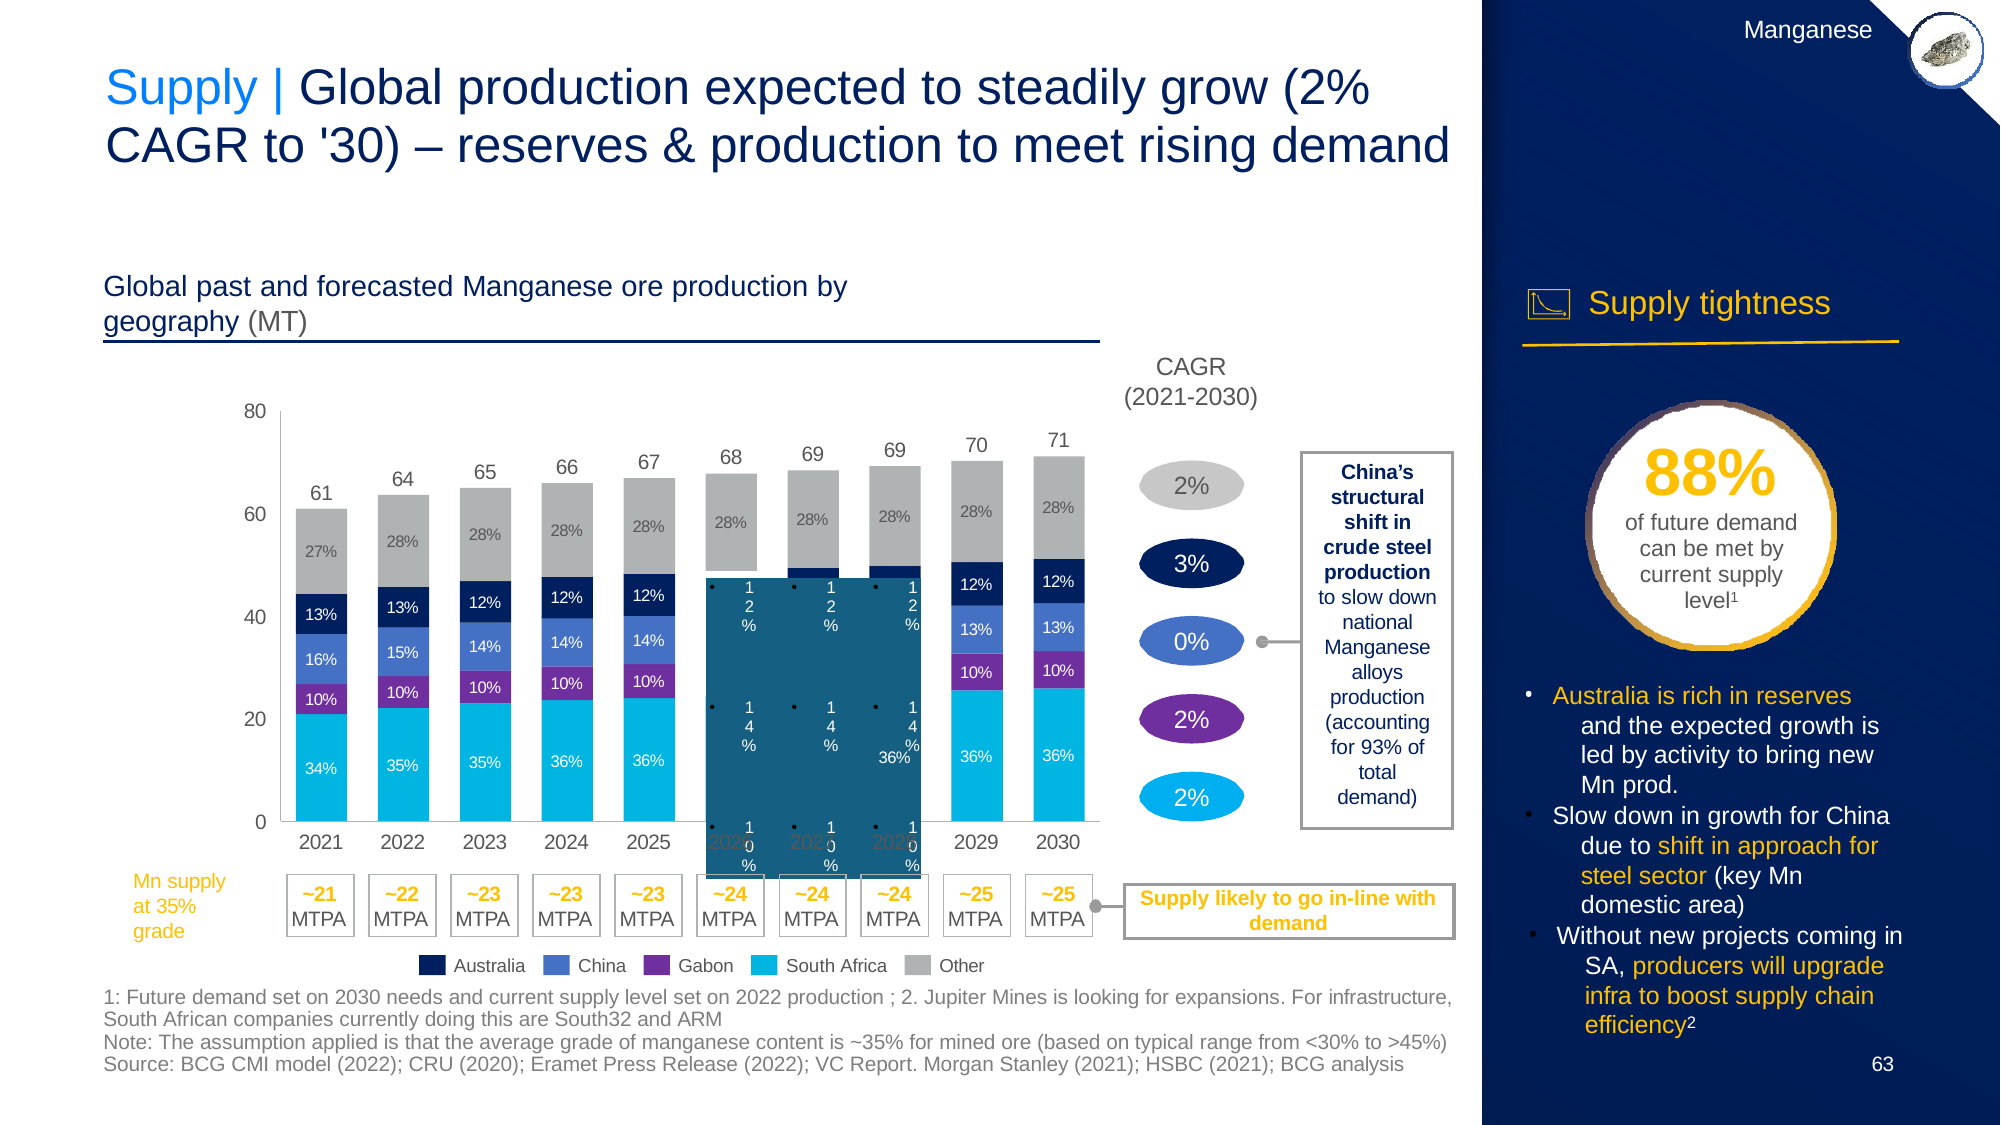

Manganese
# Supply | Global production expected to steadily grow (2%
CAGR to '30) – reserves & production to meet rising demand
Global past and forecasted Manganese ore production by geography (MT)
Supply tightness
CAGR (2021-2030)
80
71
88%
of future demand can be met by current supply level1
70
69
69
68
67
66
65
China’s structural shift in crude steel production to slow down national Manganese alloys production (accounting for 93% of total demand)
64
2%
61
28%
60
28%
28%
28%
28%
28%
28%
28%
28%
27%
3%
12%
12%
| 12% | | 12% | | 12% |
| --- | --- | --- | --- | --- |
| | | | | |
| 14% | | 14% | | 14% |
| | | | | |
| 10% | | 10% | | 10% |
12%
12%
12%
13%
13%
40
13%
13%
0%
14%
14%
14%
15%
16%
10%
10%
10%
10%
10%
Australia is rich in reserves and the expected growth is led by activity to bring new Mn prod.
10%
10%
2%
20
36%
36%
36%
36%
36%
36%
36%
35%
35%
34%
2%
Slow down in growth for China due to shift in approach for steel sector (key Mn domestic area)
0
2021	2022	2023	2024	2025	2026	2027	2028	2029	2030
Mn supply at 35% grade
~21	~22	~23	~23	~23	~24	~24	~24	~25	~25
MTPA	MTPA	MTPA	MTPA	MTPA	MTPA	MTPA	MTPA	MTPA	MTPA
Supply likely to go in-line with demand
Without new projects coming in SA, producers will upgrade infra to boost supply chain efficiency2
Australia	China	Gabon	South Africa	Other
1: Future demand set on 2030 needs and current supply level set on 2022 production ; 2. Jupiter Mines is looking for expansions. For infrastructure, South African companies currently doing this are South32 and ARM
Note: The assumption applied is that the average grade of manganese content is ~35% for mined ore (based on typical range from <30% to >45%) Source: BCG CMI model (2022); CRU (2020); Eramet Press Release (2022); VC Report. Morgan Stanley (2021); HSBC (2021); BCG analysis
63